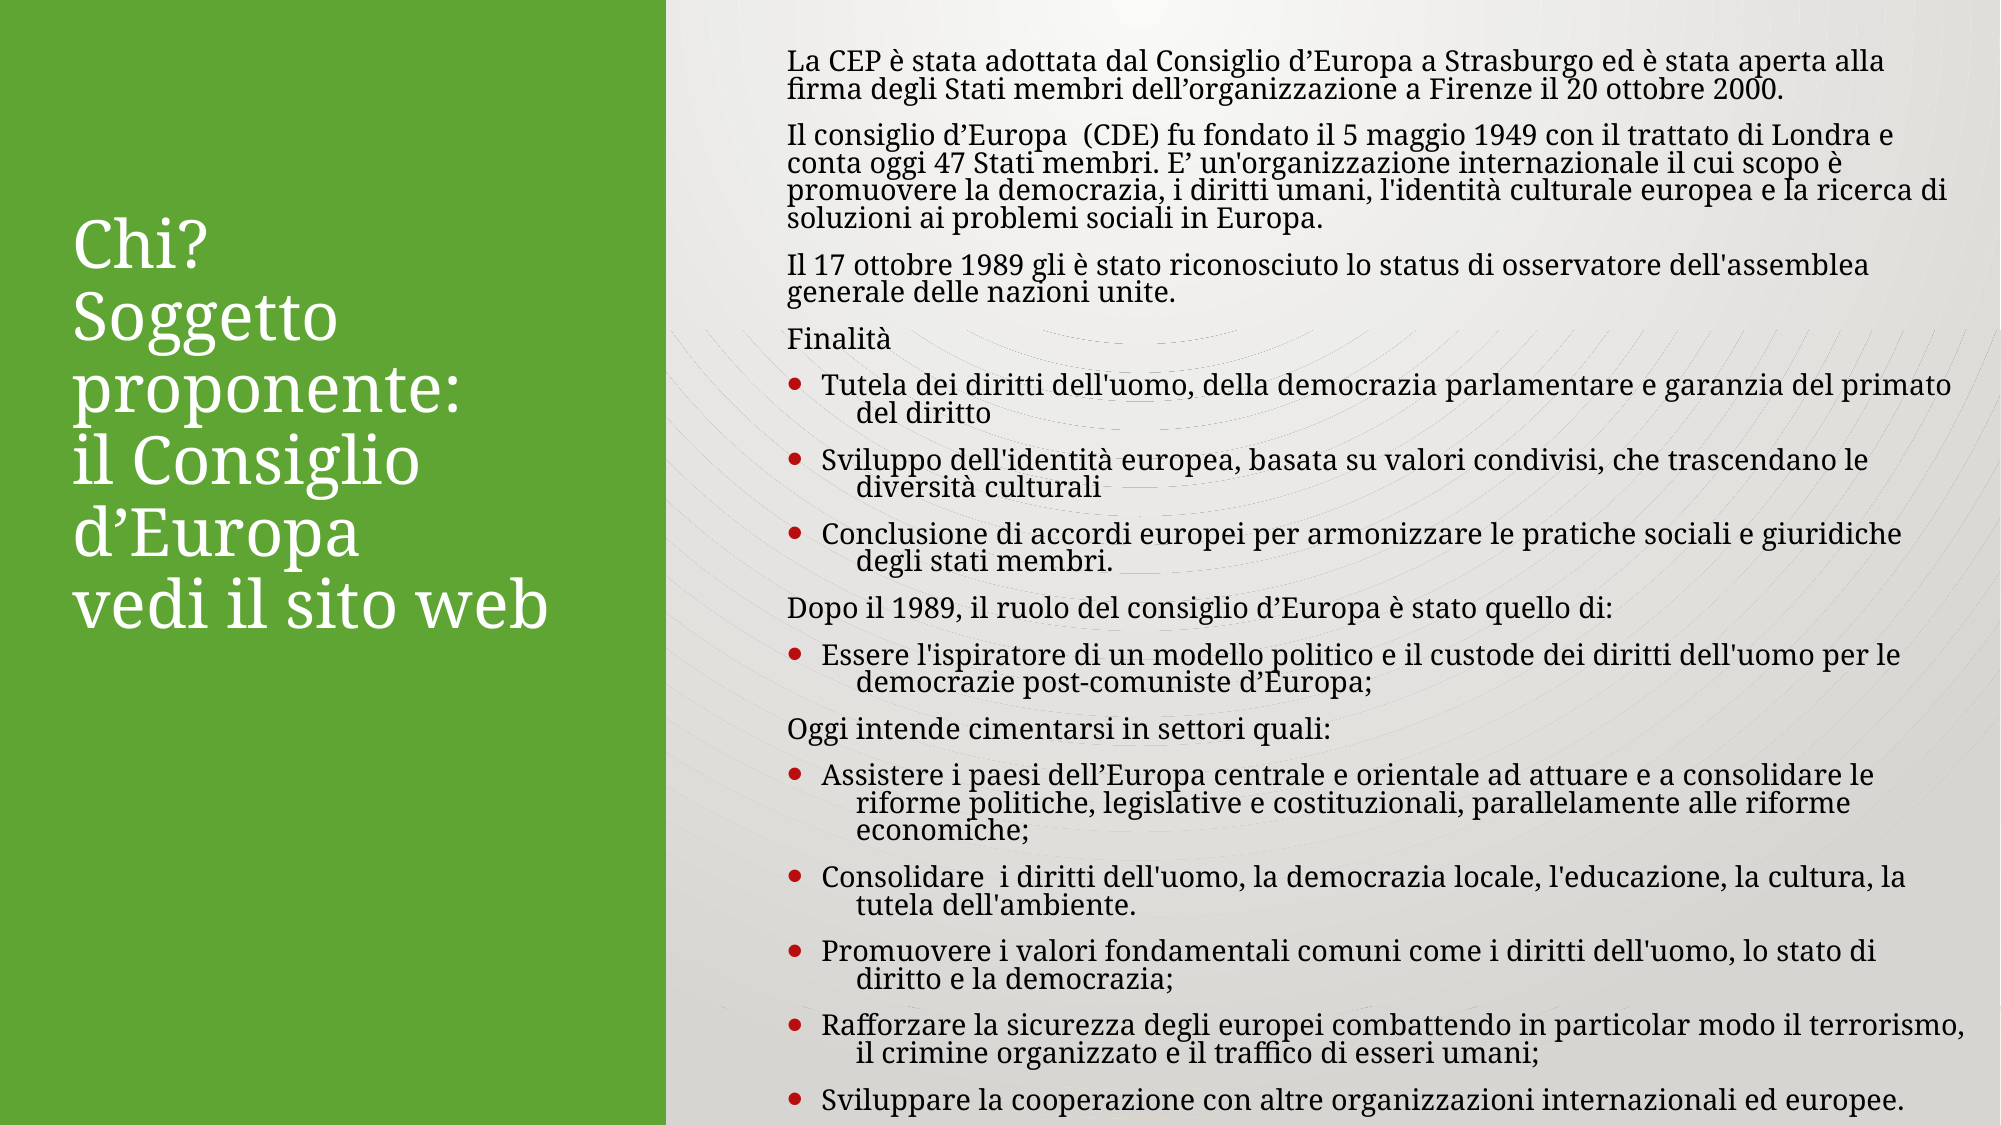

La CEP è stata adottata dal Consiglio d’Europa a Strasburgo ed è stata aperta alla firma degli Stati membri dell’organizzazione a Firenze il 20 ottobre 2000.
Il consiglio d’Europa (CDE) fu fondato il 5 maggio 1949 con il trattato di Londra e conta oggi 47 Stati membri. E’ un'organizzazione internazionale il cui scopo è promuovere la democrazia, i diritti umani, l'identità culturale europea e la ricerca di soluzioni ai problemi sociali in Europa.
Il 17 ottobre 1989 gli è stato riconosciuto lo status di osservatore dell'assemblea generale delle nazioni unite.
Finalità
Tutela dei diritti dell'uomo, della democrazia parlamentare e garanzia del primato del diritto
Sviluppo dell'identità europea, basata su valori condivisi, che trascendano le diversità culturali
Conclusione di accordi europei per armonizzare le pratiche sociali e giuridiche degli stati membri.
Dopo il 1989, il ruolo del consiglio d’Europa è stato quello di:
Essere l'ispiratore di un modello politico e il custode dei diritti dell'uomo per le democrazie post-comuniste d’Europa;
Oggi intende cimentarsi in settori quali:
Assistere i paesi dell’Europa centrale e orientale ad attuare e a consolidare le riforme politiche, legislative e costituzionali, parallelamente alle riforme economiche;
Consolidare i diritti dell'uomo, la democrazia locale, l'educazione, la cultura, la tutela dell'ambiente.
Promuovere i valori fondamentali comuni come i diritti dell'uomo, lo stato di diritto e la democrazia;
Rafforzare la sicurezza degli europei combattendo in particolar modo il terrorismo, il crimine organizzato e il traffico di esseri umani;
Sviluppare la cooperazione con altre organizzazioni internazionali ed europee.
# Chi? Soggetto proponente: il Consiglio d’Europa vedi il sito web